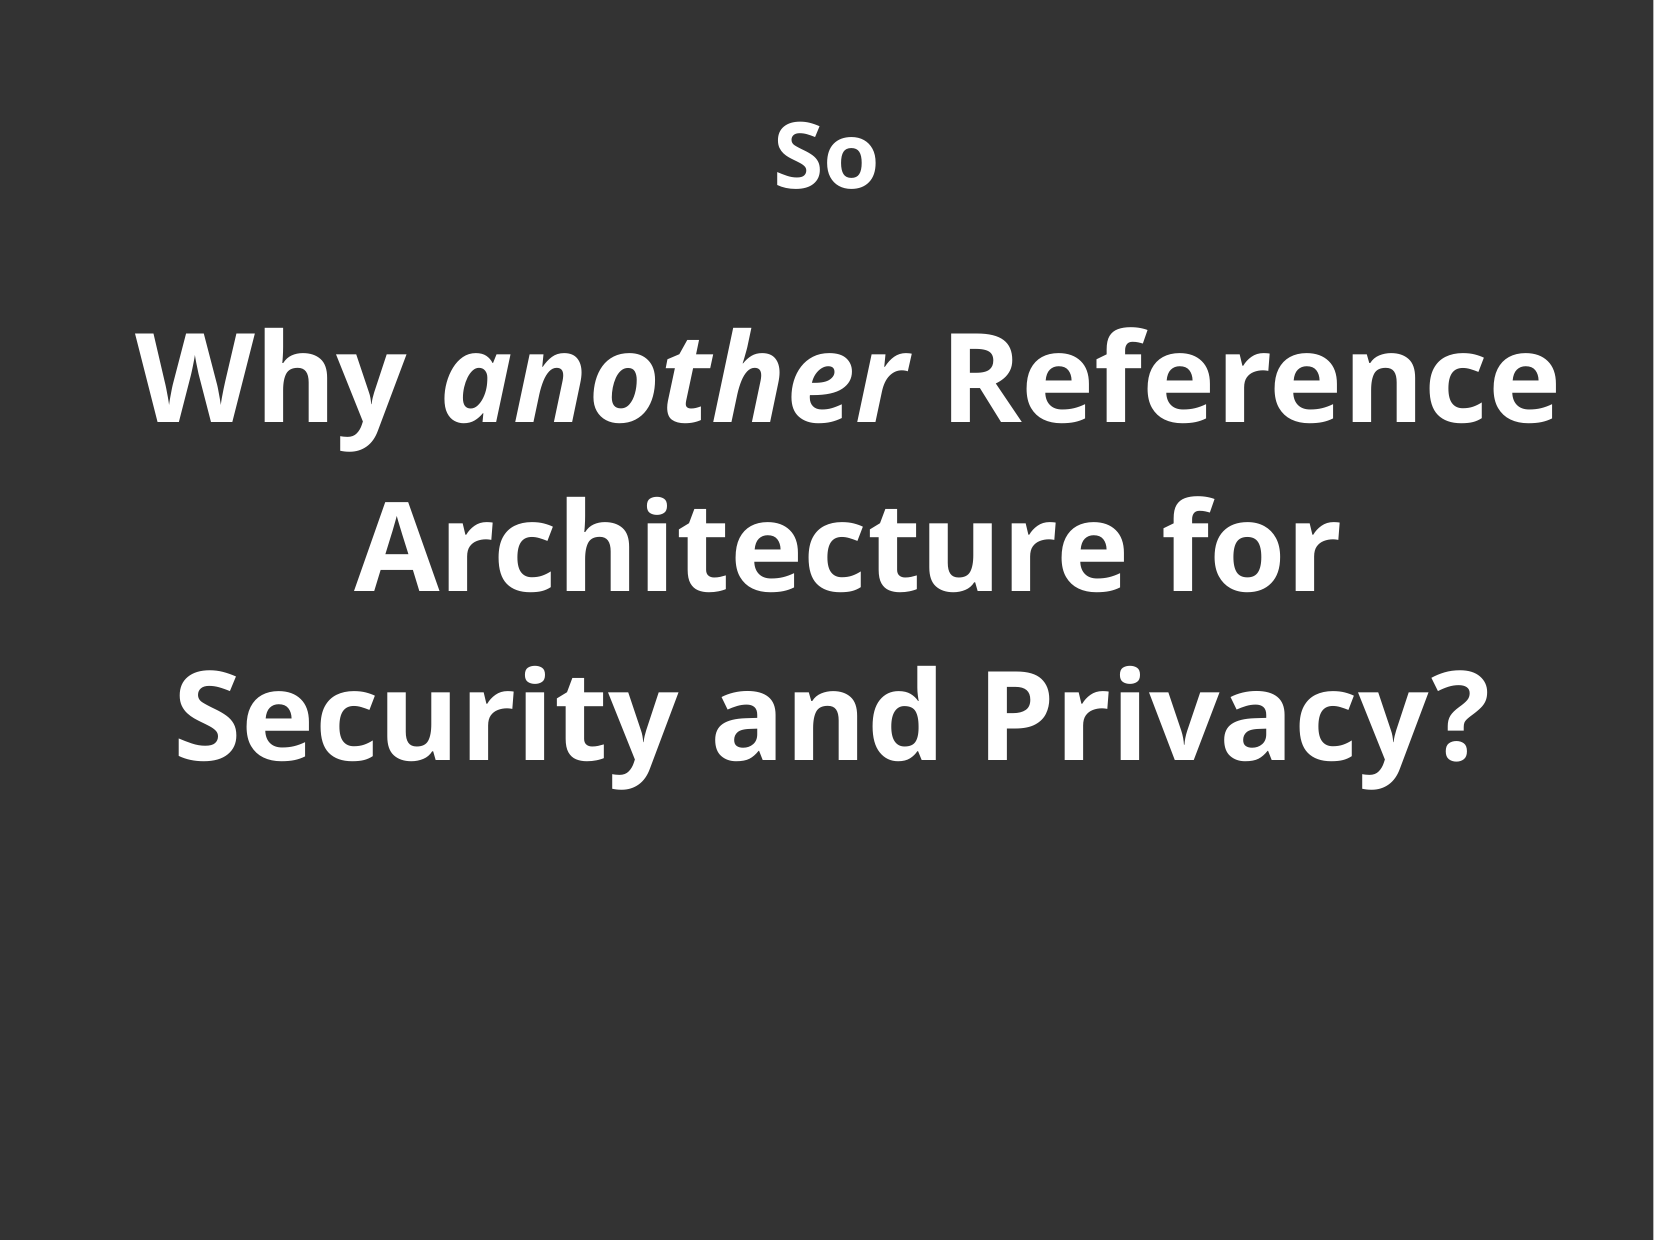

# So
Why another Reference Architecture for Security and Privacy?